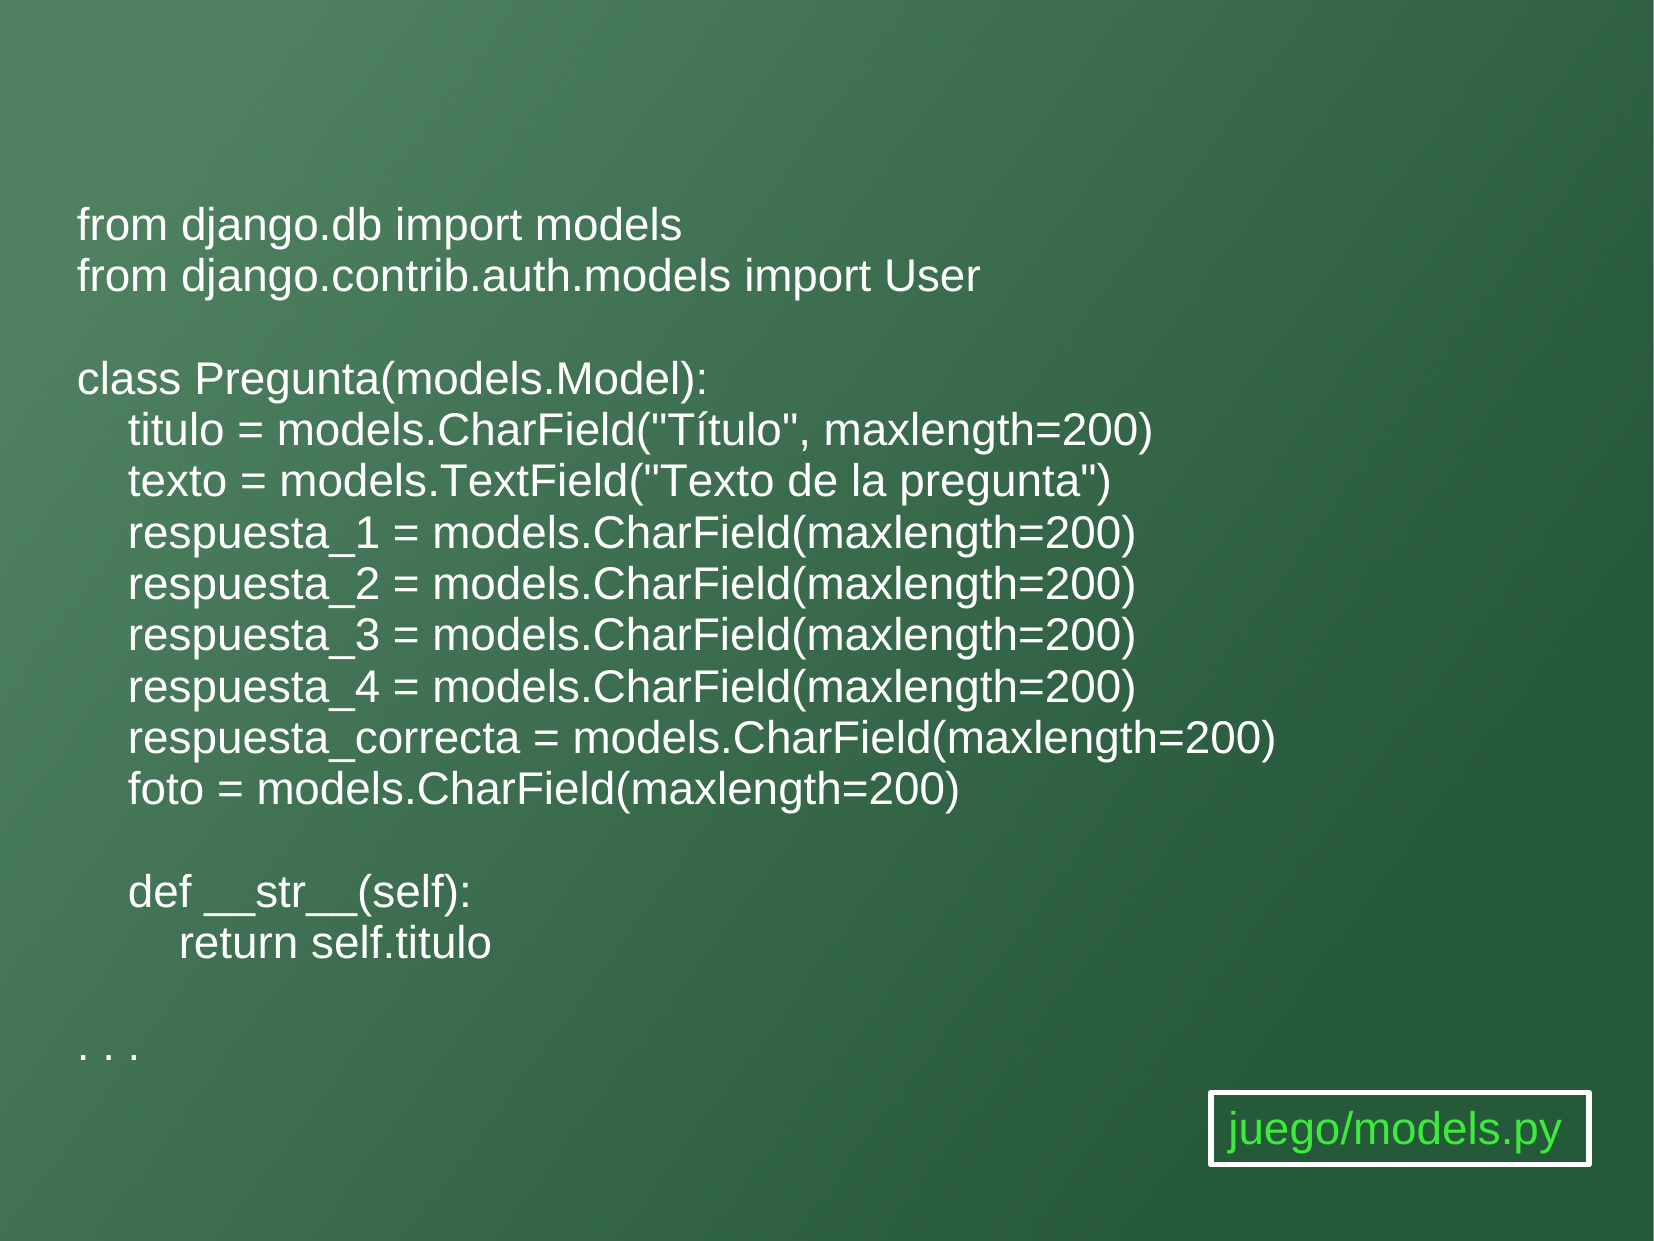

# from django.db import models
from django.contrib.auth.models import User
class Pregunta(models.Model):
 titulo = models.CharField("Título", maxlength=200)
 texto = models.TextField("Texto de la pregunta")
 respuesta_1 = models.CharField(maxlength=200)
 respuesta_2 = models.CharField(maxlength=200)
 respuesta_3 = models.CharField(maxlength=200)
 respuesta_4 = models.CharField(maxlength=200)
 respuesta_correcta = models.CharField(maxlength=200)
 foto = models.CharField(maxlength=200)
 def __str__(self):
 return self.titulo
. . .
juego/models.py